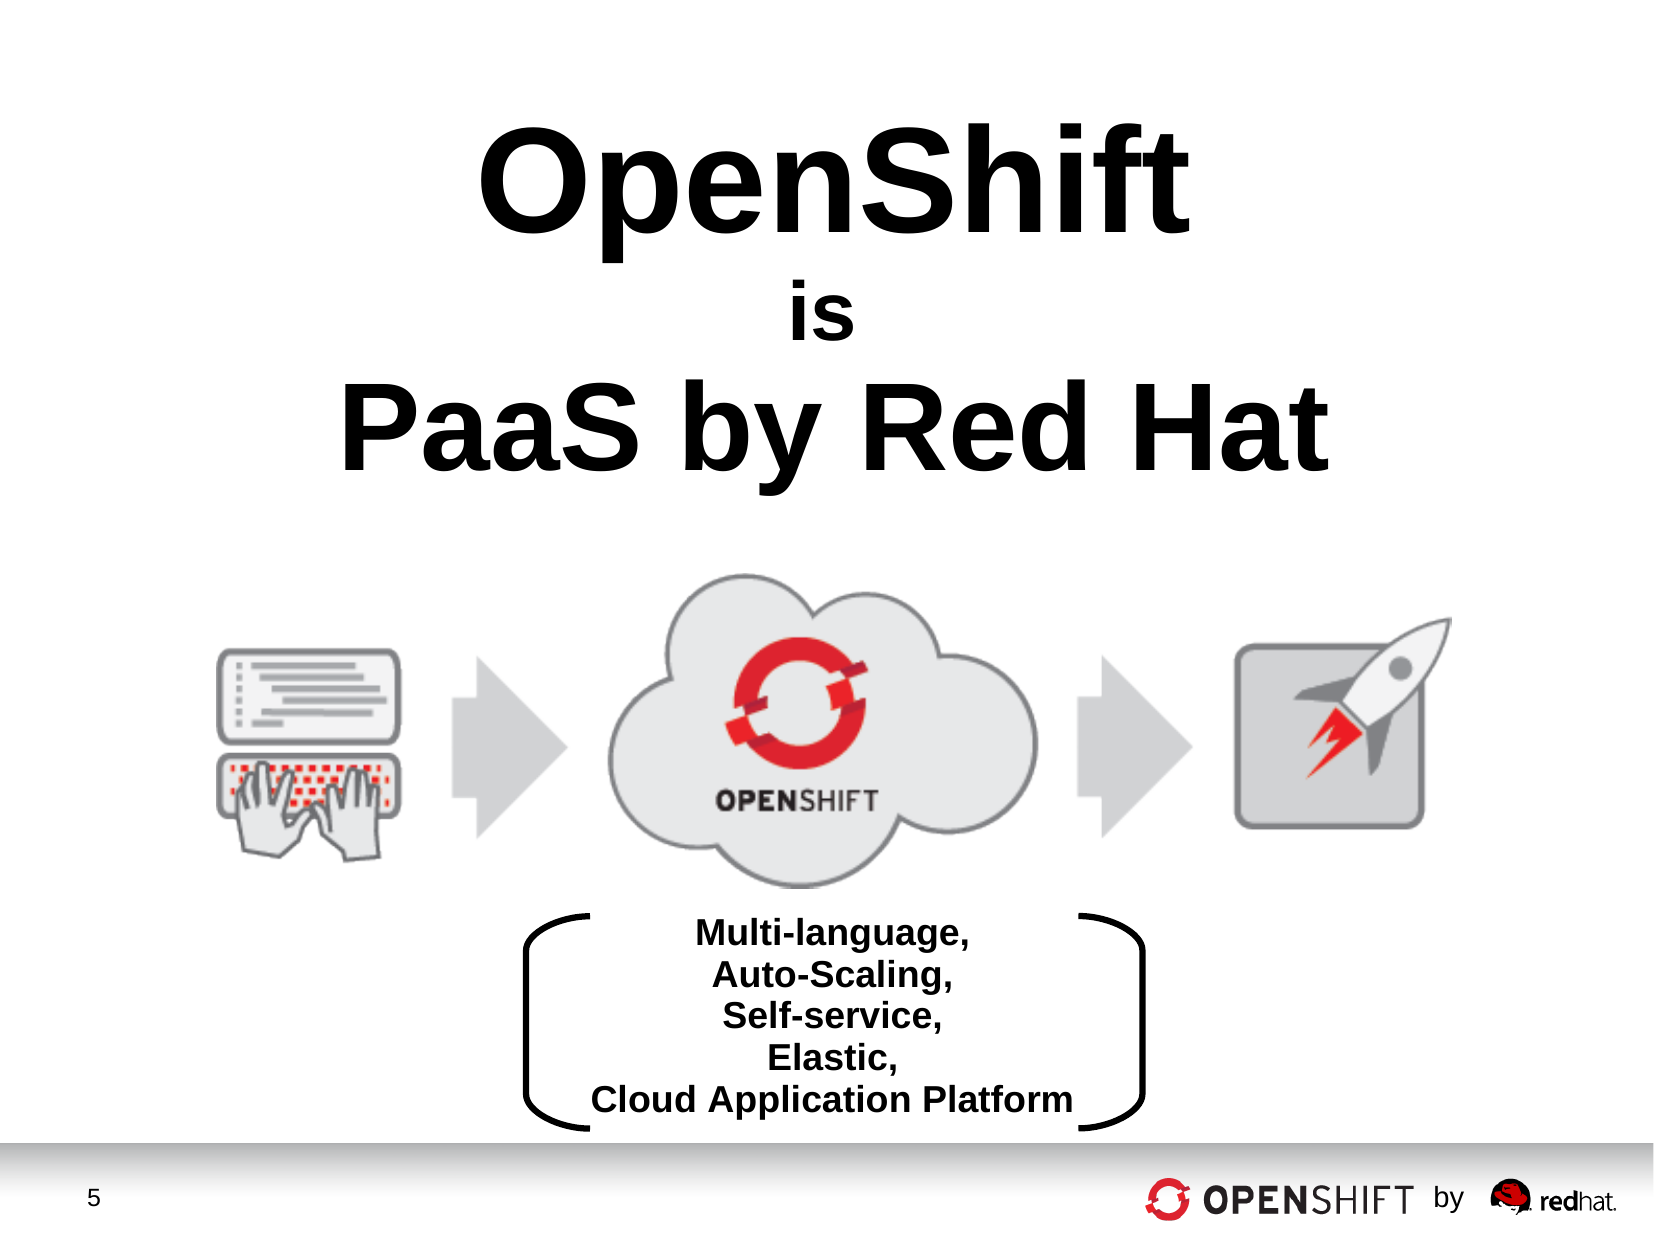

# OpenShift is PaaS by Red Hat
Multi-language,
Auto-Scaling,
Self-service,
Elastic,
Cloud Application Platform